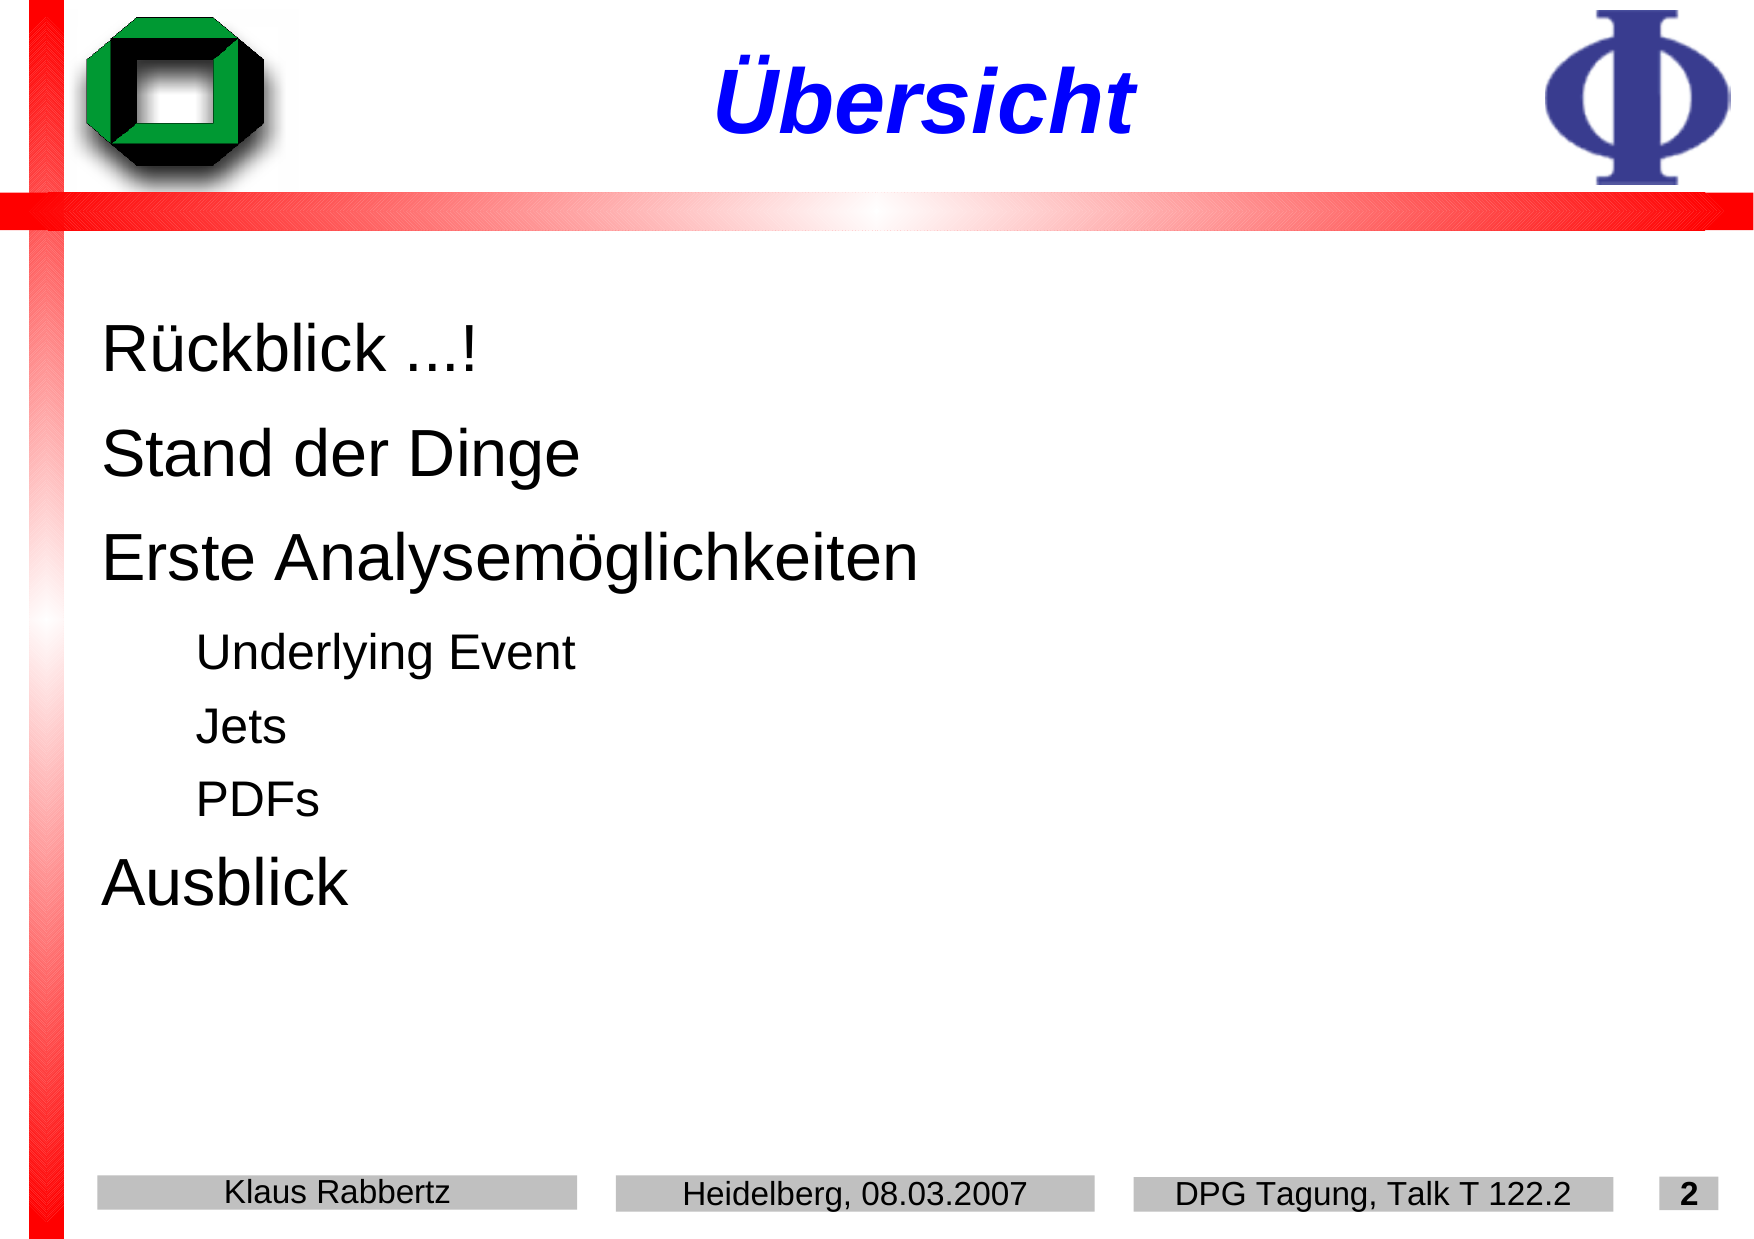

# Übersicht
Rückblick ...!
Stand der Dinge
Erste Analysemöglichkeiten
Underlying Event
Jets
PDFs
Ausblick